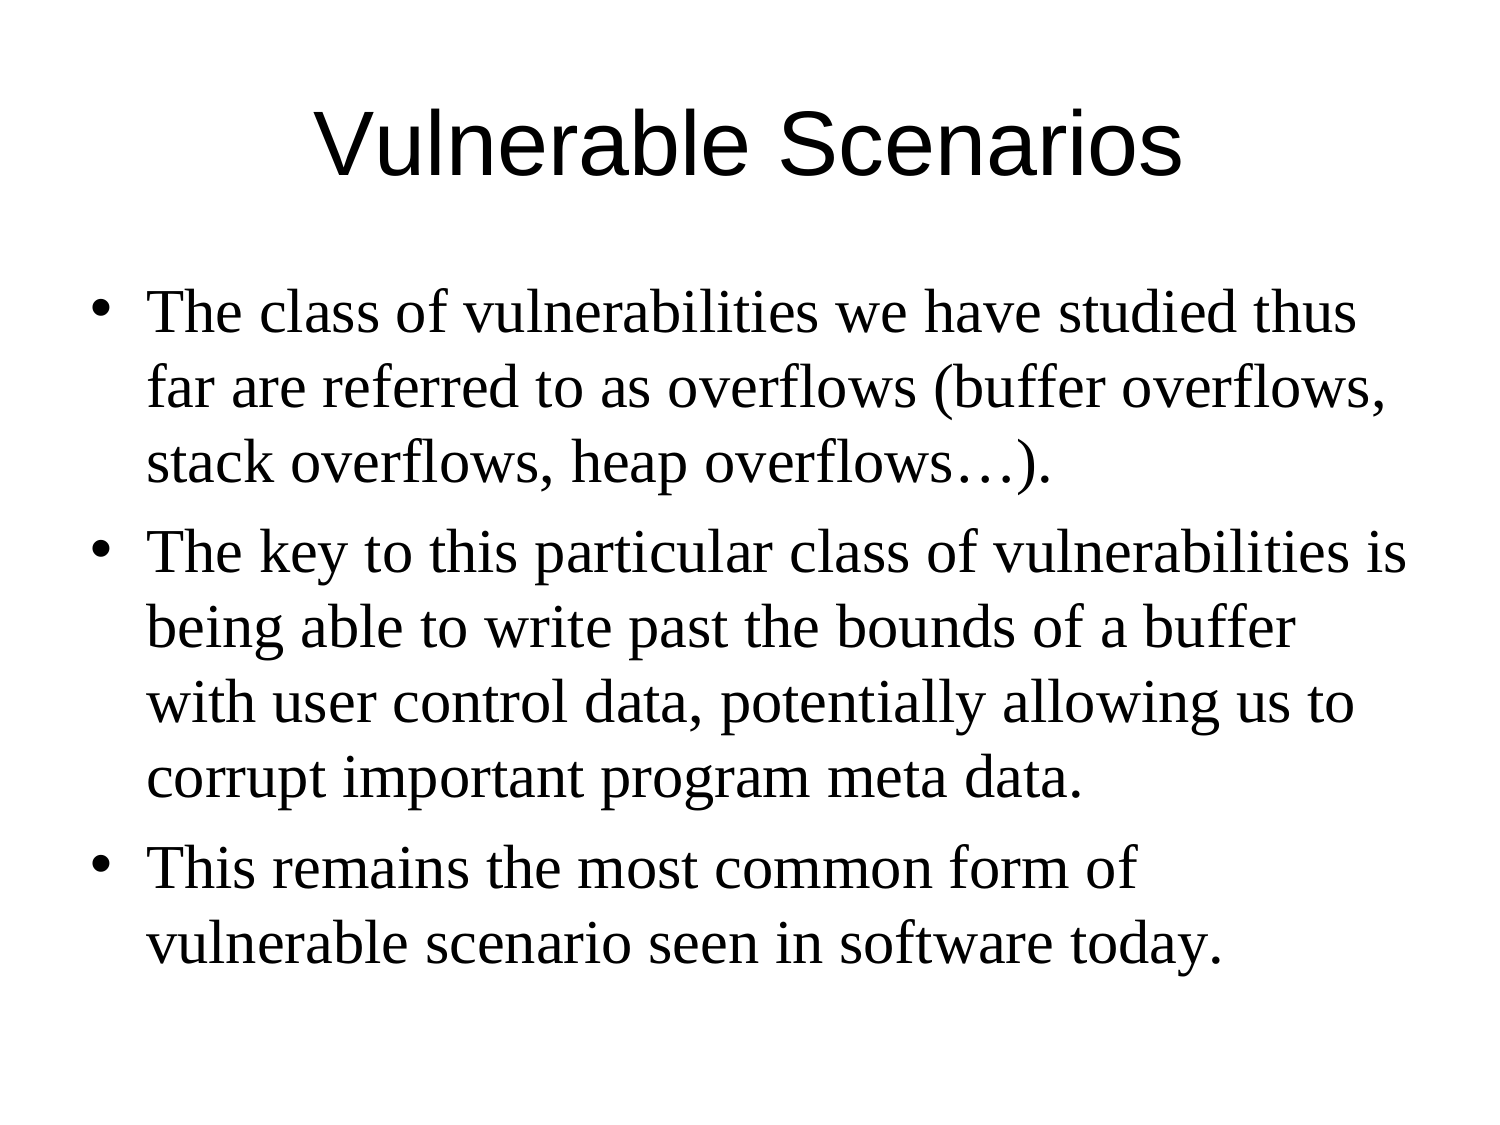

# Vulnerable Scenarios
The class of vulnerabilities we have studied thus far are referred to as overflows (buffer overflows, stack overflows, heap overflows…).
The key to this particular class of vulnerabilities is being able to write past the bounds of a buffer with user control data, potentially allowing us to corrupt important program meta data.
This remains the most common form of vulnerable scenario seen in software today.